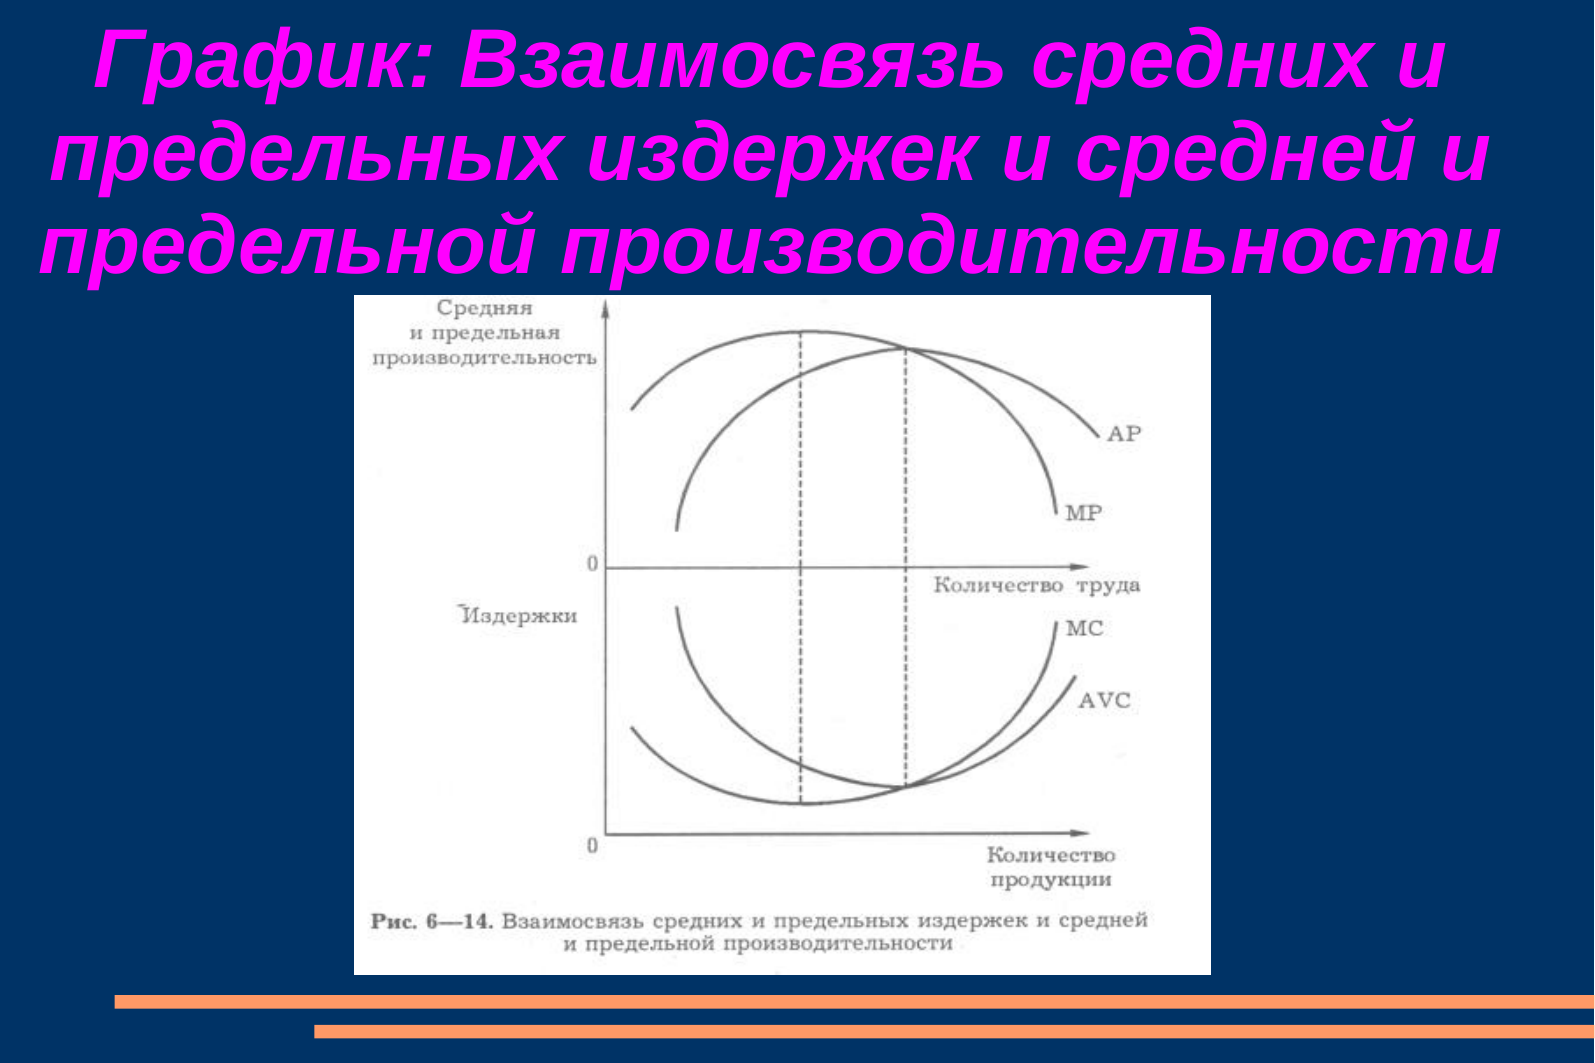

График: Взаимосвязь средних и предельных издержек и средней и предельной производительности